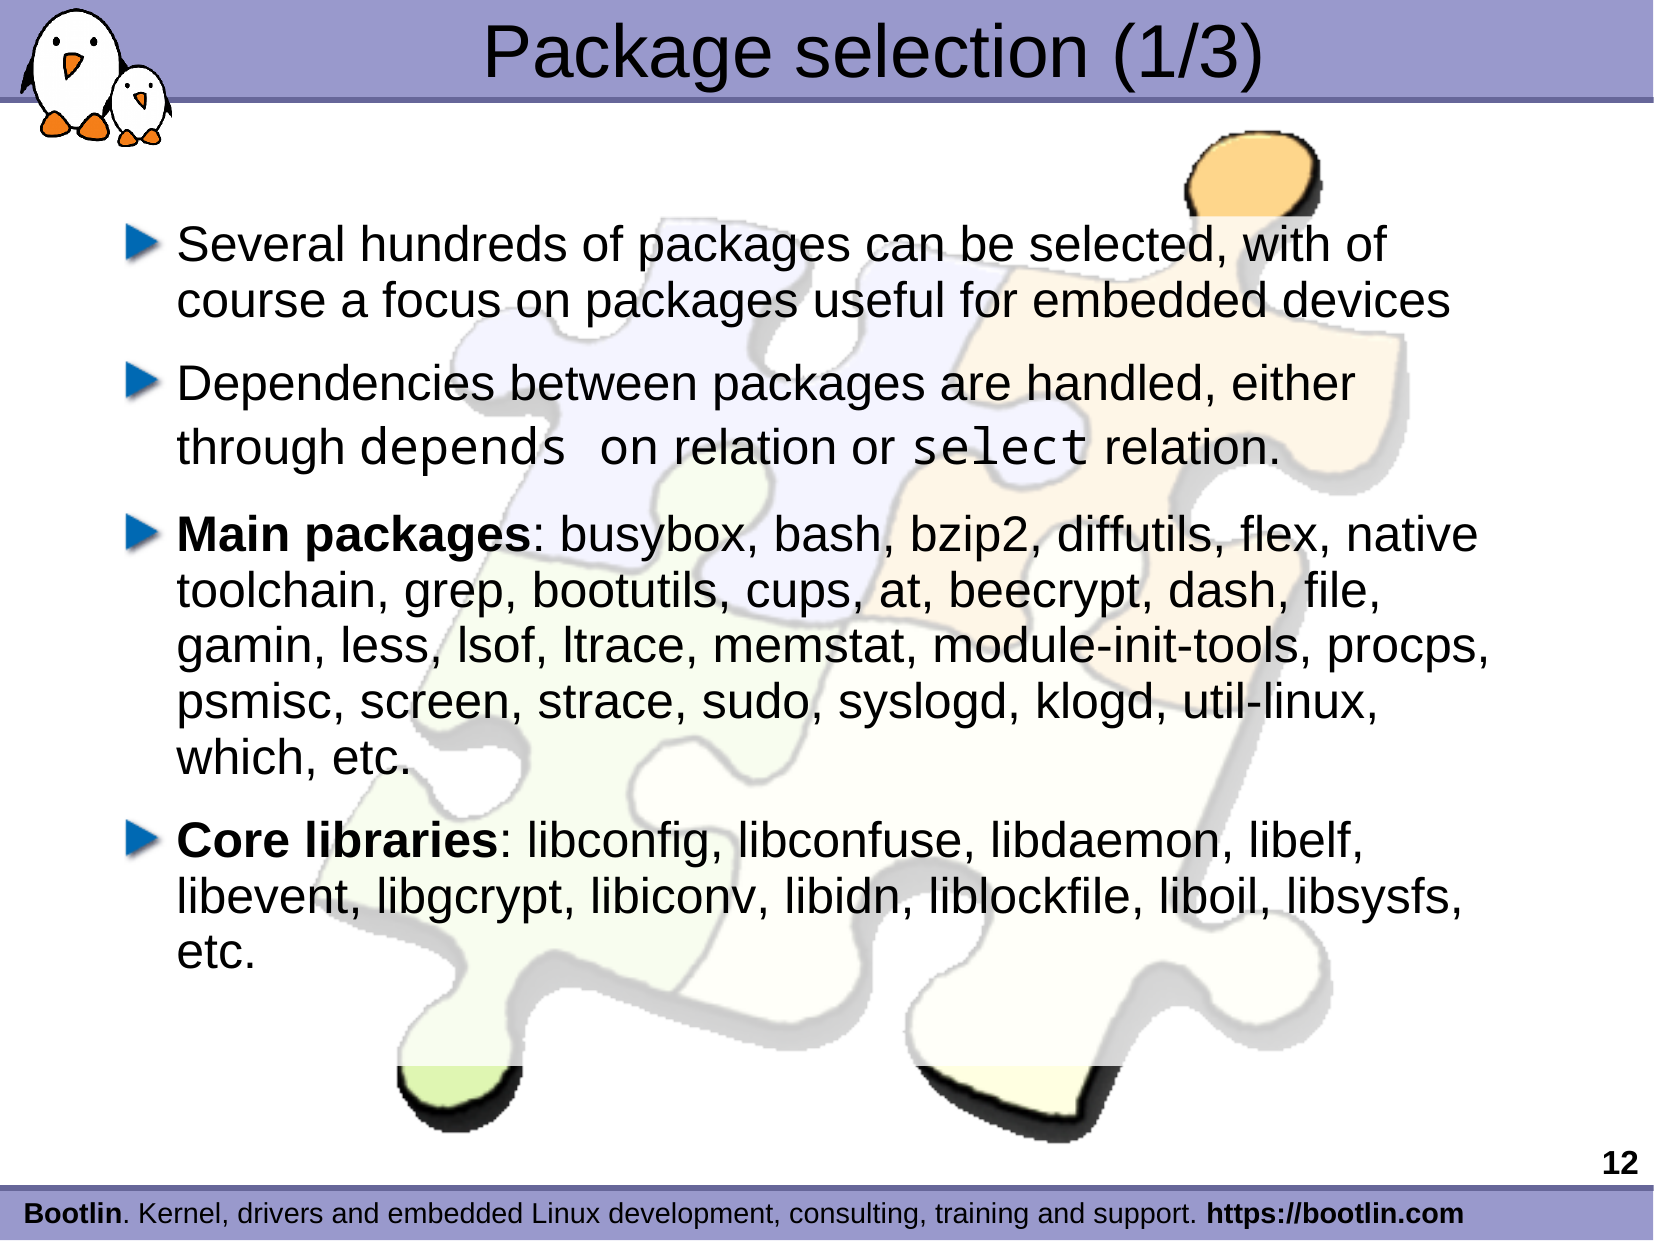

# Package selection (1/3)
Several hundreds of packages can be selected, with of course a focus on packages useful for embedded devices
Dependencies between packages are handled, either through depends on relation or select relation.
Main packages: busybox, bash, bzip2, diffutils, flex, native toolchain, grep, bootutils, cups, at, beecrypt, dash, file, gamin, less, lsof, ltrace, memstat, module-init-tools, procps, psmisc, screen, strace, sudo, syslogd, klogd, util-linux, which, etc.
Core libraries: libconfig, libconfuse, libdaemon, libelf, libevent, libgcrypt, libiconv, libidn, liblockfile, liboil, libsysfs, etc.